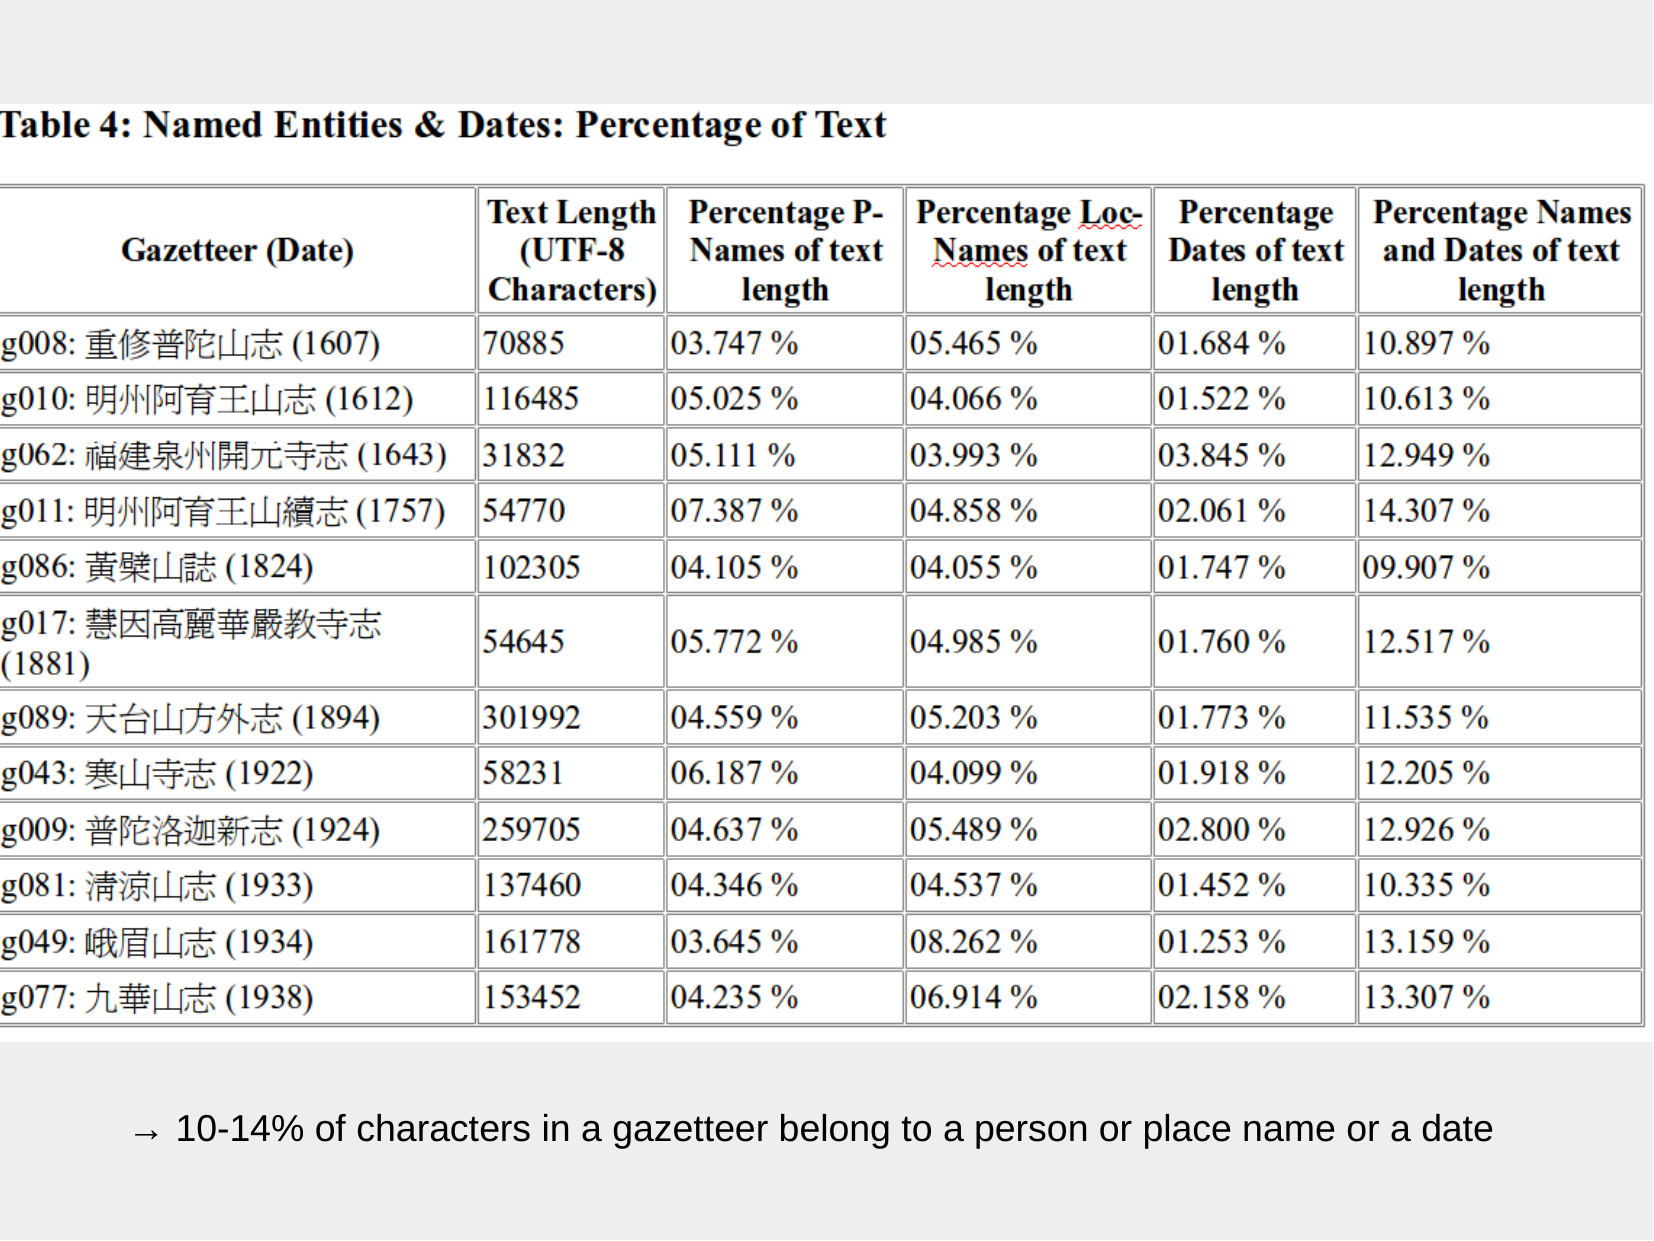

→ 10-14% of characters in a gazetteer belong to a person or place name or a date